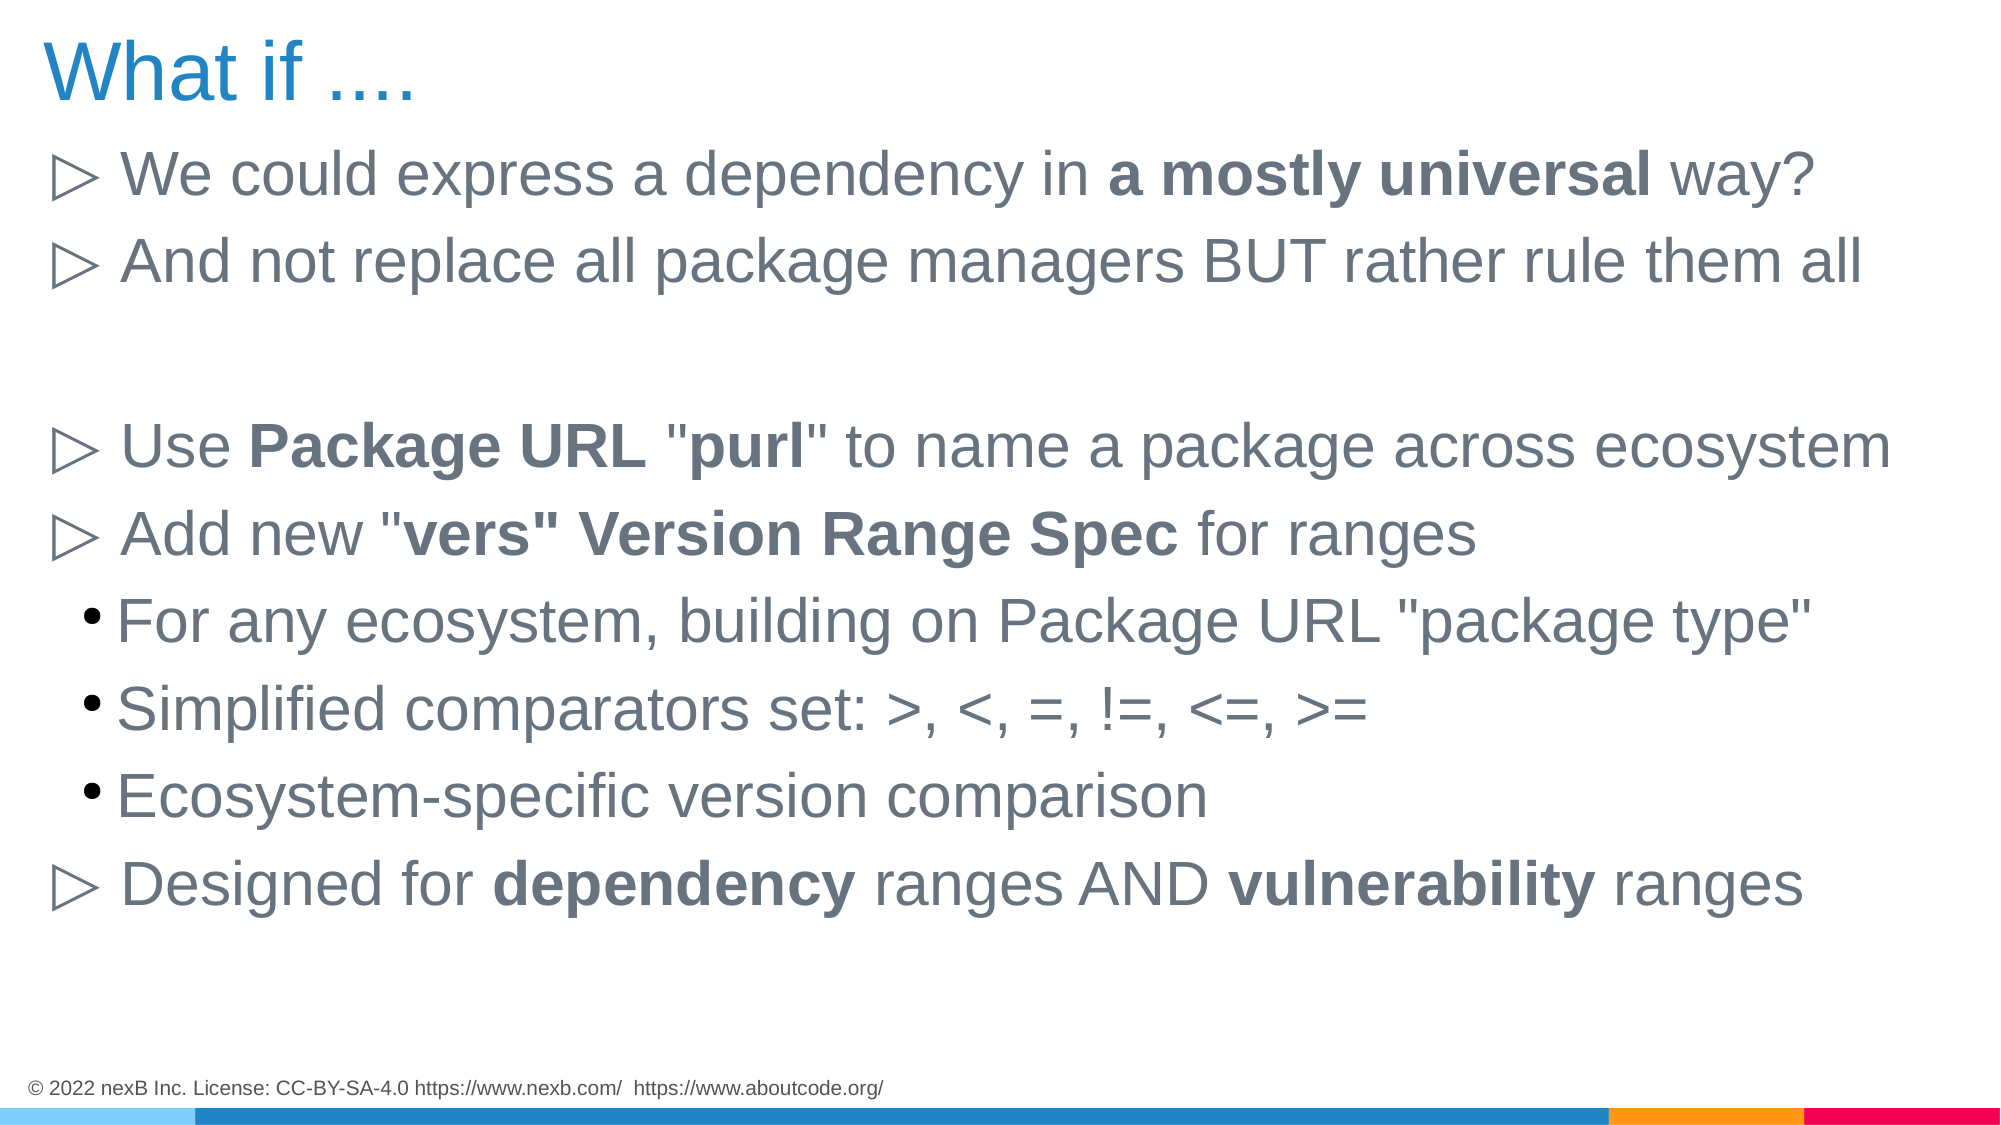

What if ....
We could express a dependency in a mostly universal way?
And not replace all package managers BUT rather rule them all
Use Package URL "purl" to name a package across ecosystem
Add new "vers" Version Range Spec for ranges
For any ecosystem, building on Package URL "package type"
Simplified comparators set: >, <, =, !=, <=, >=
Ecosystem-specific version comparison
Designed for dependency ranges AND vulnerability ranges